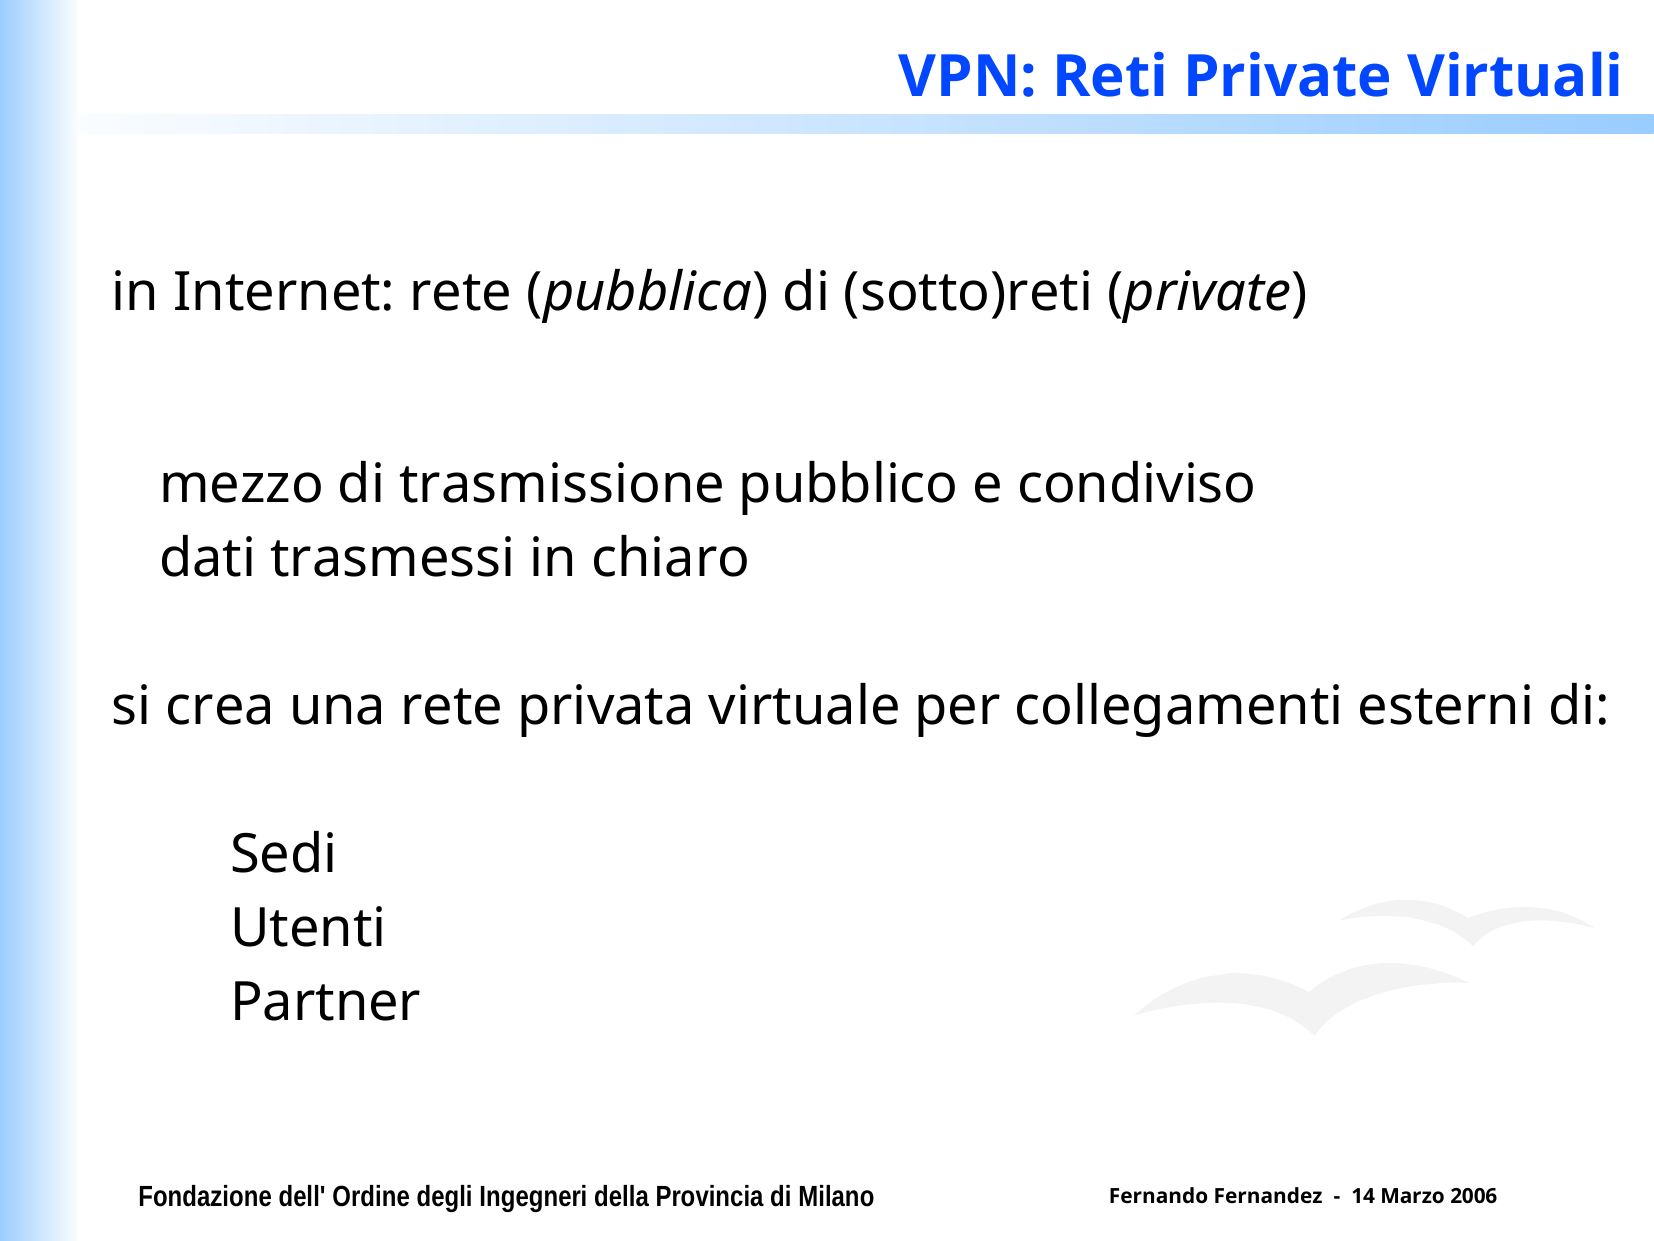

# VPN: Reti Private Virtuali
in Internet: rete (pubblica) di (sotto)reti (private)
mezzo di trasmissione pubblico e condiviso
dati trasmessi in chiaro
si crea una rete privata virtuale per collegamenti esterni di:
Sedi
Utenti
Partner